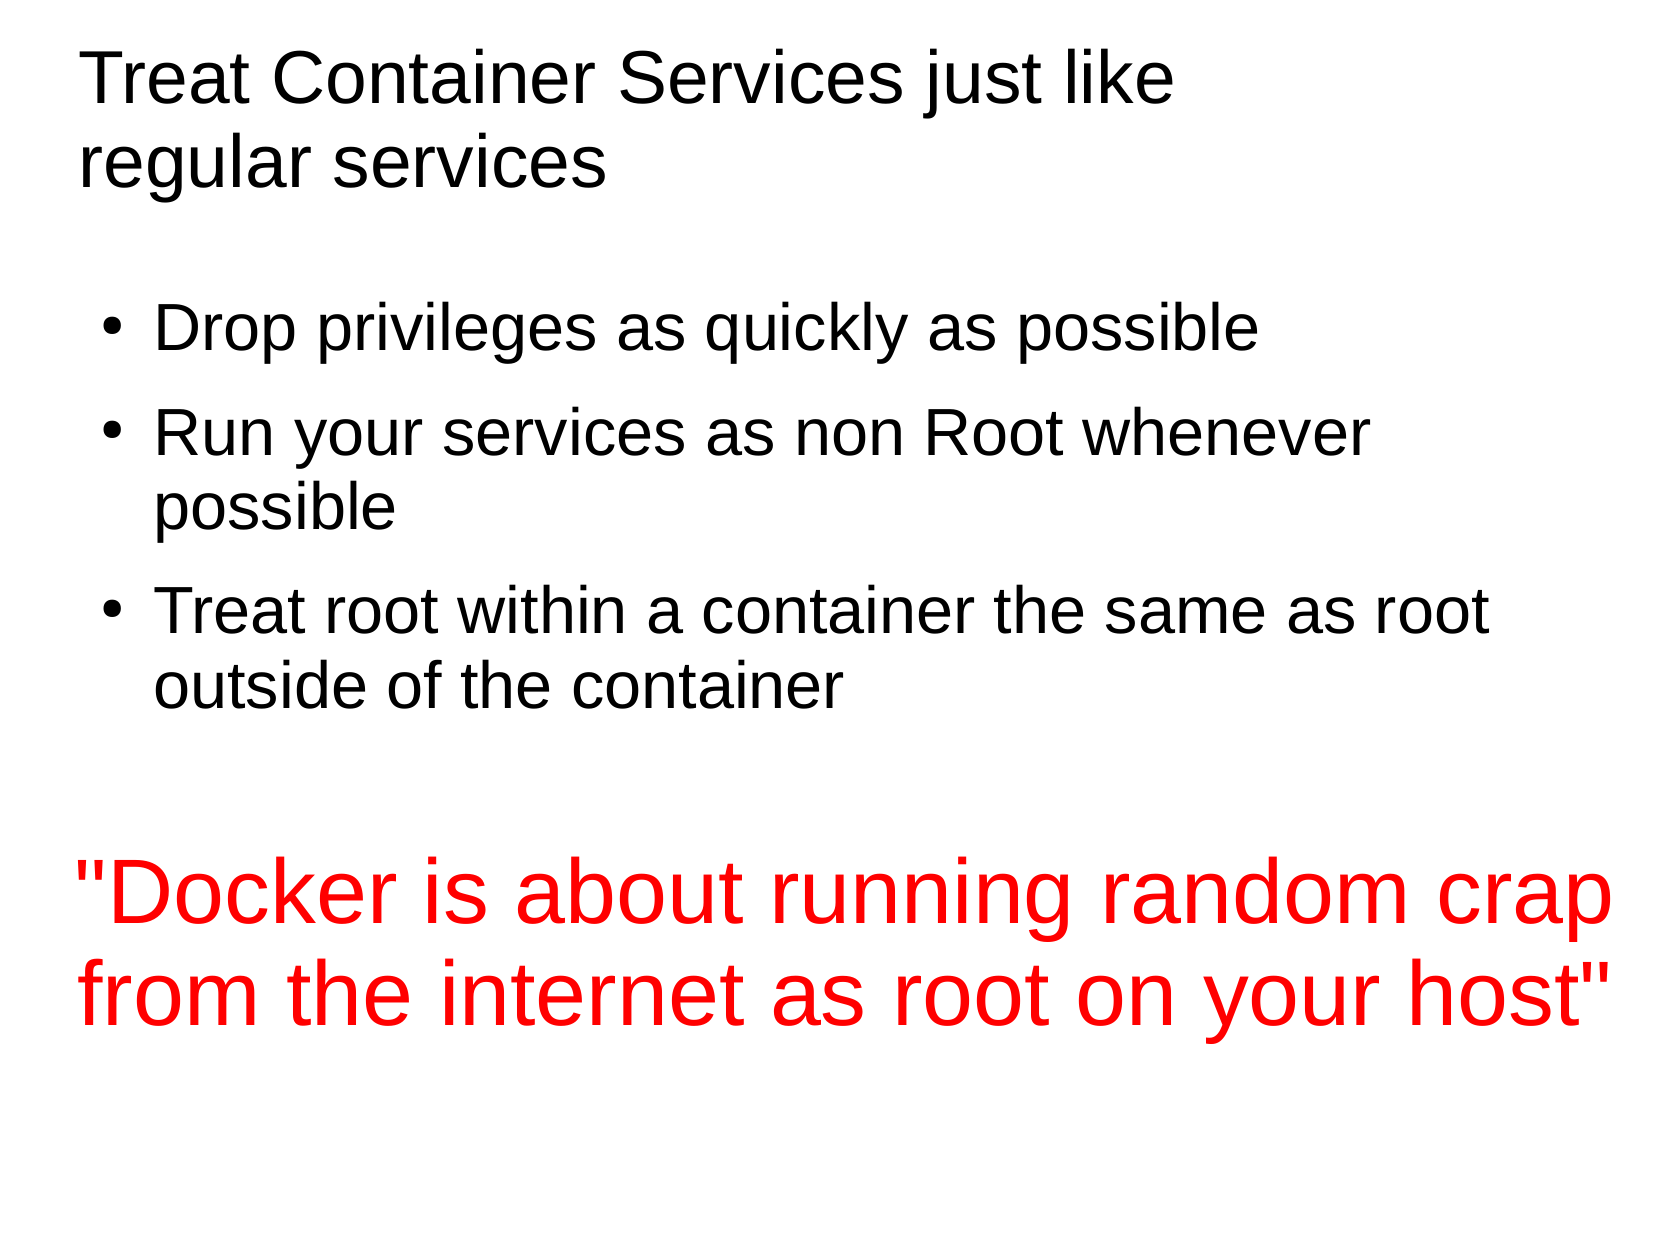

Treat Container Services just like
regular services
#
Drop privileges as quickly as possible
Run your services as non Root whenever possible
Treat root within a container the same as root outside of the container
"Docker is about running random crap from the internet as root on your host"